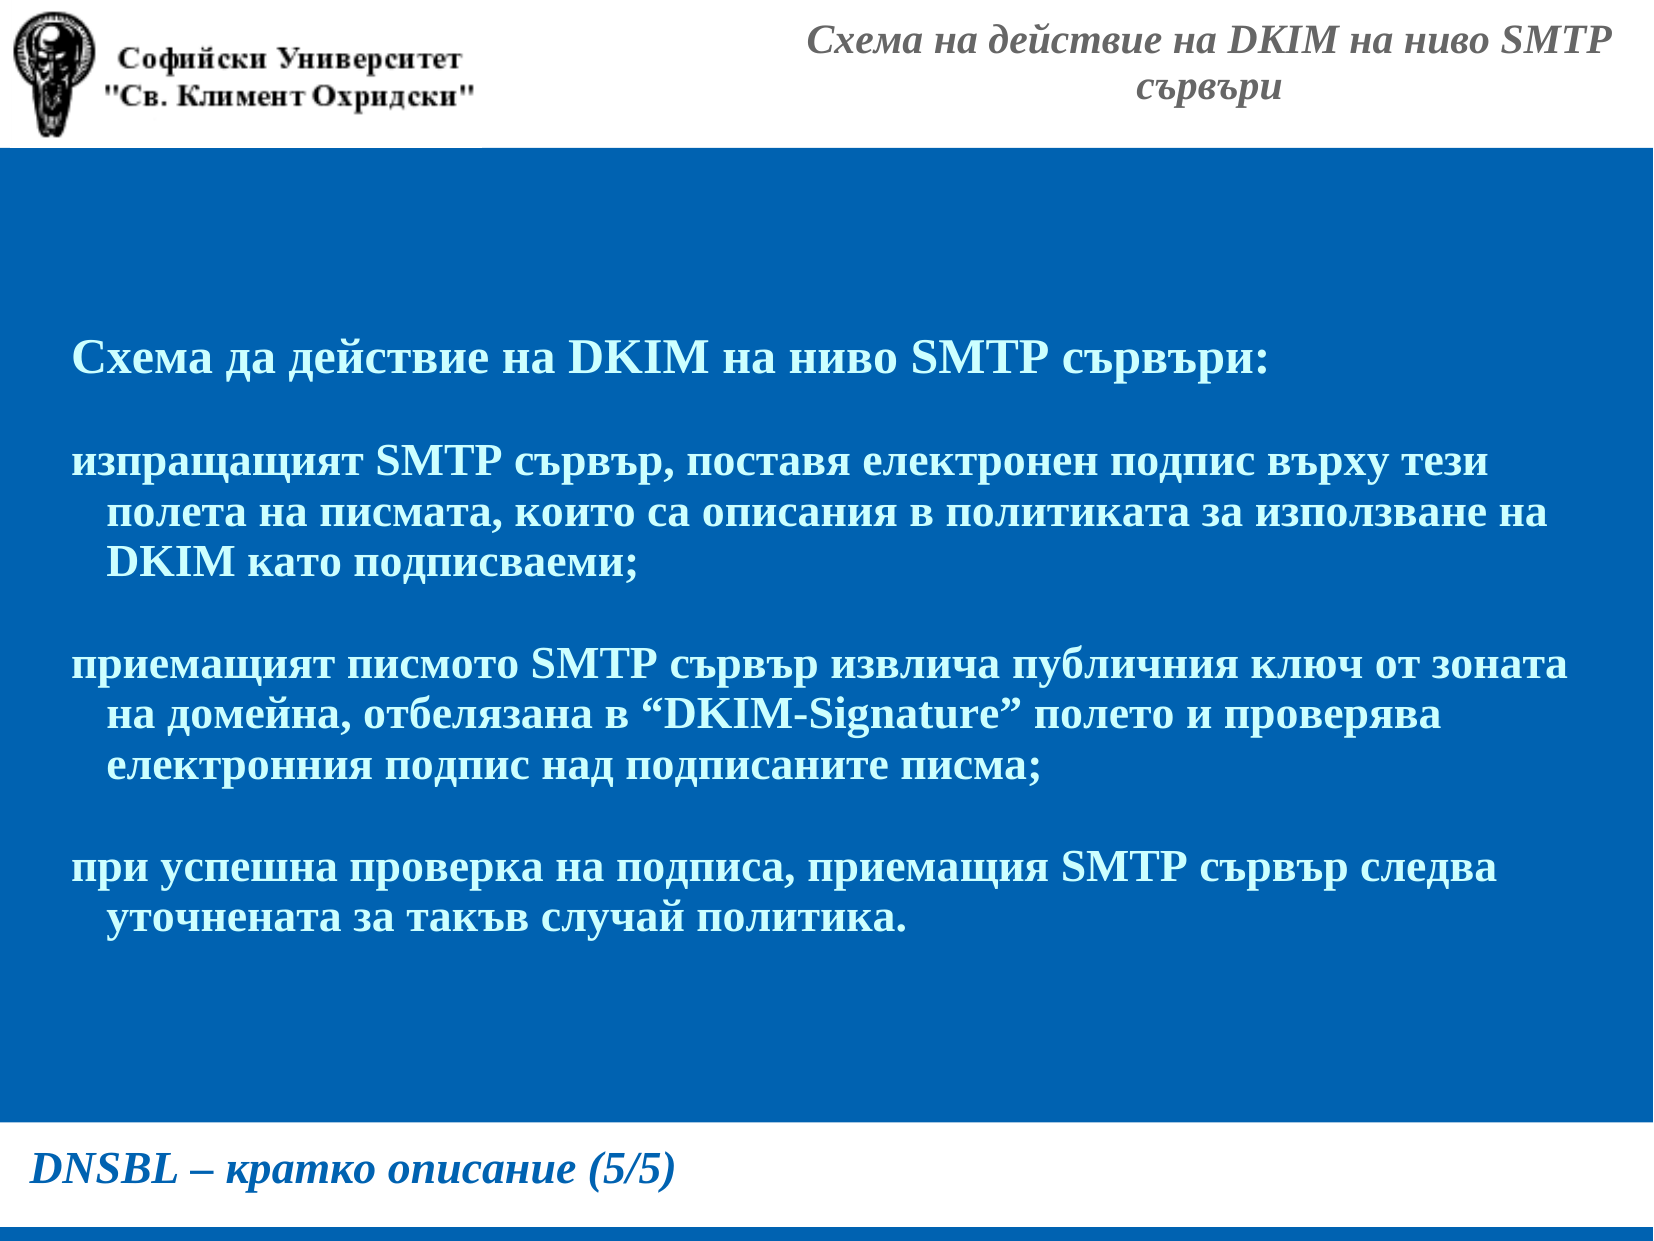

# Схема на действие на DKIM на ниво SMTP сървъри
Схема да действие на DKIM на ниво SMTP сървъри:
изпращащият SMTP сървър, поставя електронен подпис върху тези полета на писмата, които са описания в политиката за използване на DKIM като подписваеми;
приемащият писмото SMTP сървър извлича публичния ключ от зоната на домейна, отбелязана в “DKIM-Signature” полето и проверява електронния подпис над подписаните писма;
при успешна проверка на подписа, приемащия SMTP сървър следва уточнената за такъв случай политика.
DNSBL – кратко описание (5/5)